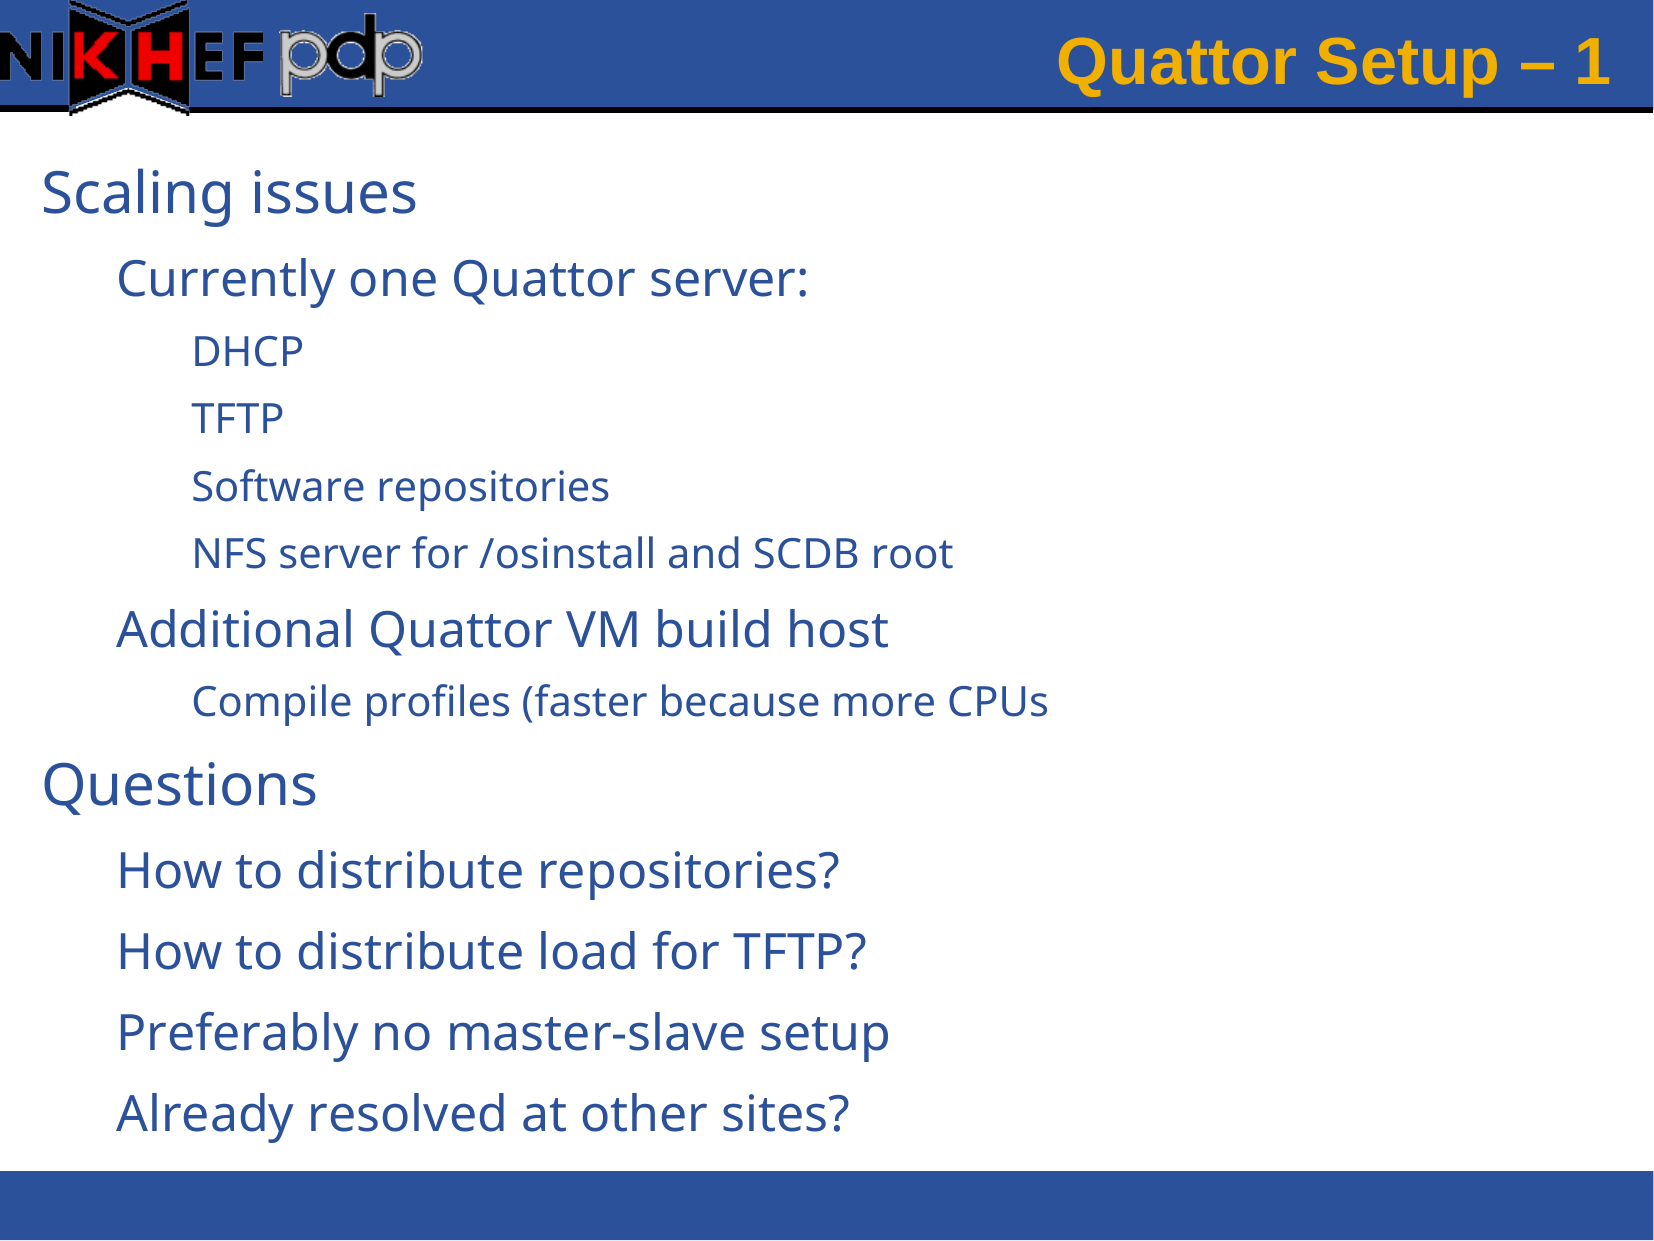

# Quattor Setup – 1
Scaling issues
Currently one Quattor server:
DHCP
TFTP
Software repositories
NFS server for /osinstall and SCDB root
Additional Quattor VM build host
Compile profiles (faster because more CPUs
Questions
How to distribute repositories?
How to distribute load for TFTP?
Preferably no master-slave setup
Already resolved at other sites?